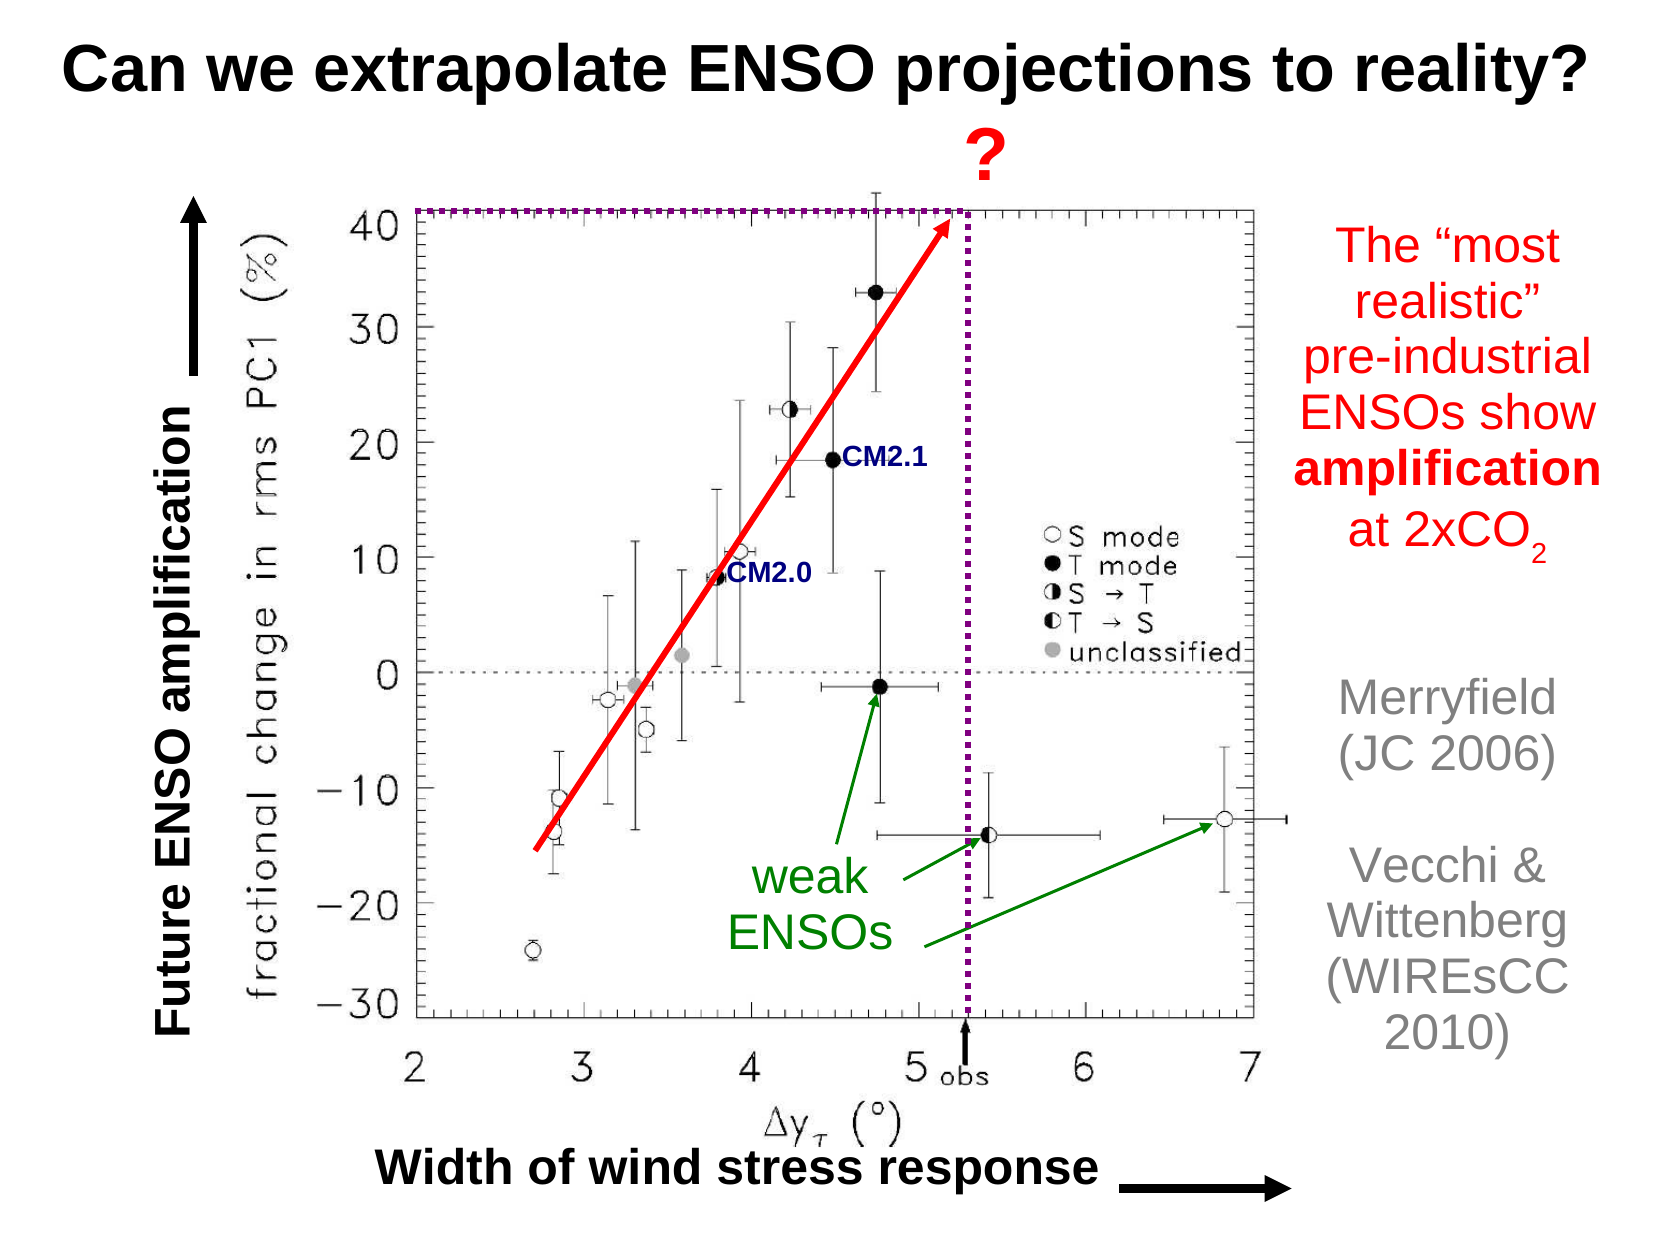

Can we extrapolate ENSO projections to reality?
?
Future ENSO amplification
The “most realistic”
pre-industrial ENSOs show amplification
at 2xCO2
CM2.1
CM2.0
Merryfield (JC 2006)
Vecchi & Wittenberg (WIREsCC 2010)
weak ENSOs
Width of wind stress response